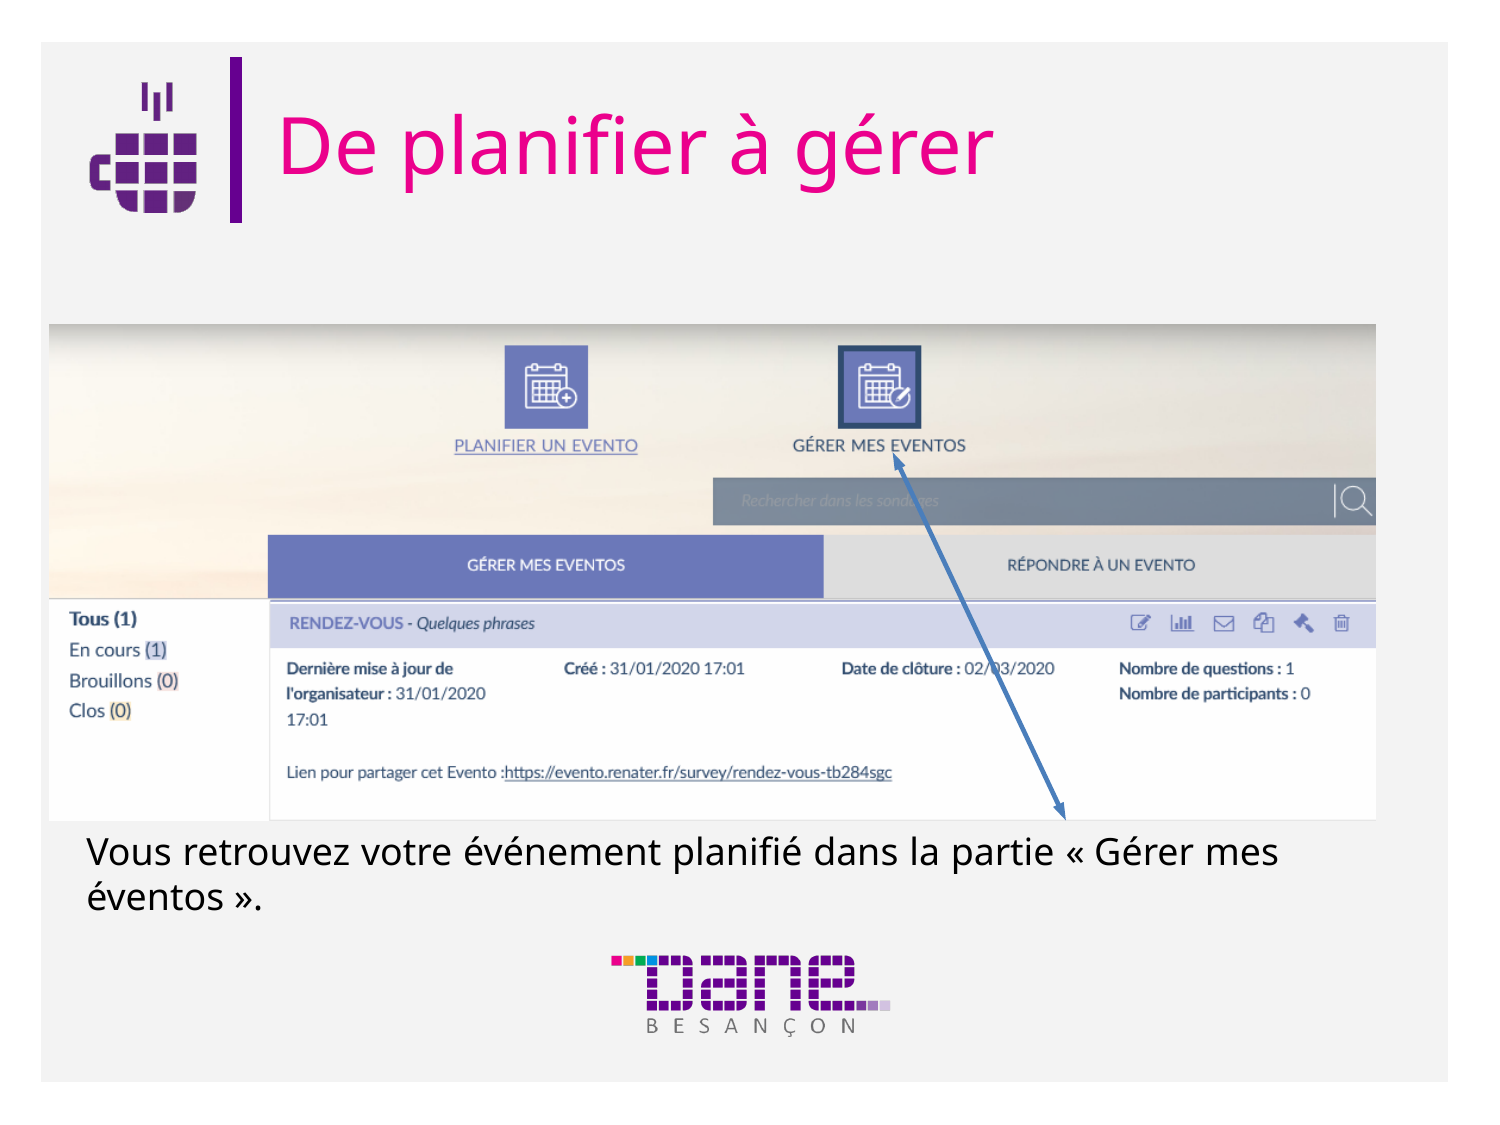

De planifier à gérer
Vous retrouvez votre événement planifié dans la partie « Gérer mes éventos ».